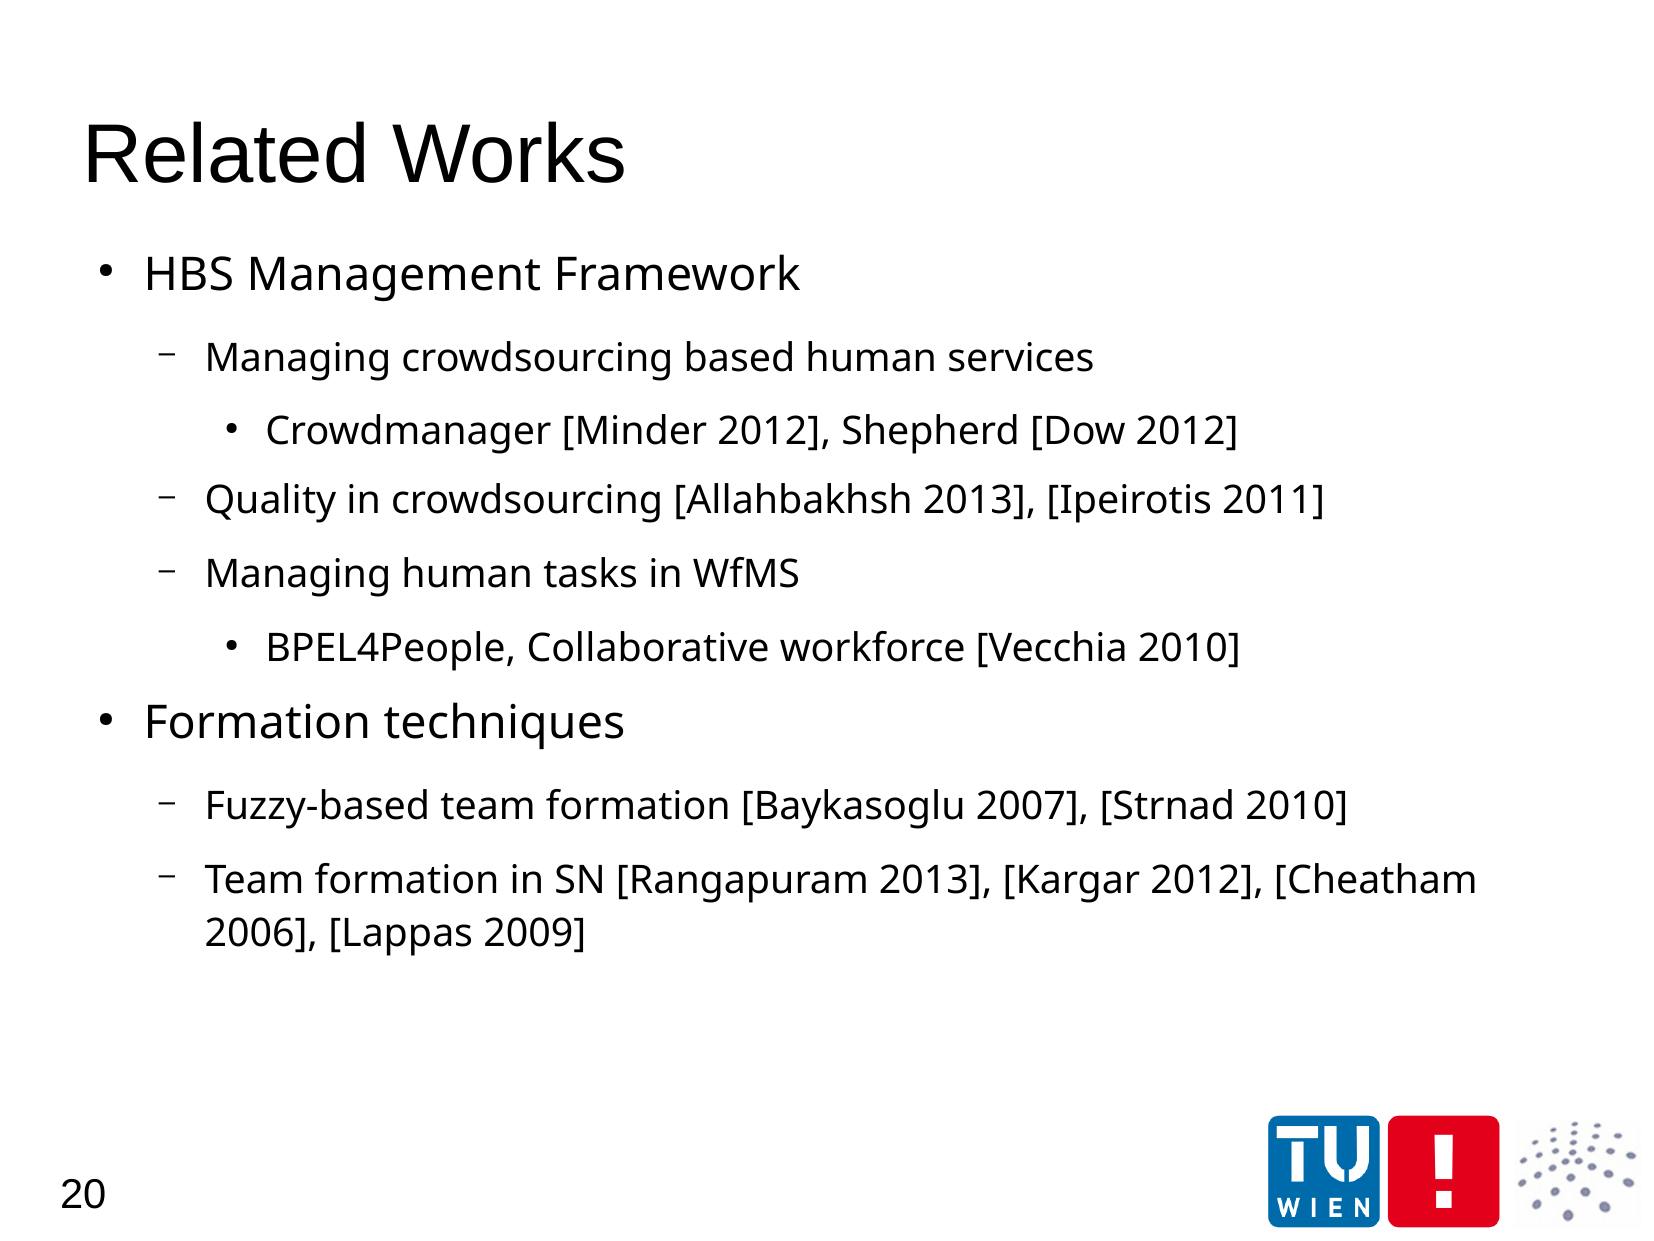

# Related Works
HBS Management Framework
Managing crowdsourcing based human services
Crowdmanager [Minder 2012], Shepherd [Dow 2012]
Quality in crowdsourcing [Allahbakhsh 2013], [Ipeirotis 2011]
Managing human tasks in WfMS
BPEL4People, Collaborative workforce [Vecchia 2010]
Formation techniques
Fuzzy-based team formation [Baykasoglu 2007], [Strnad 2010]
Team formation in SN [Rangapuram 2013], [Kargar 2012], [Cheatham 2006], [Lappas 2009]
20